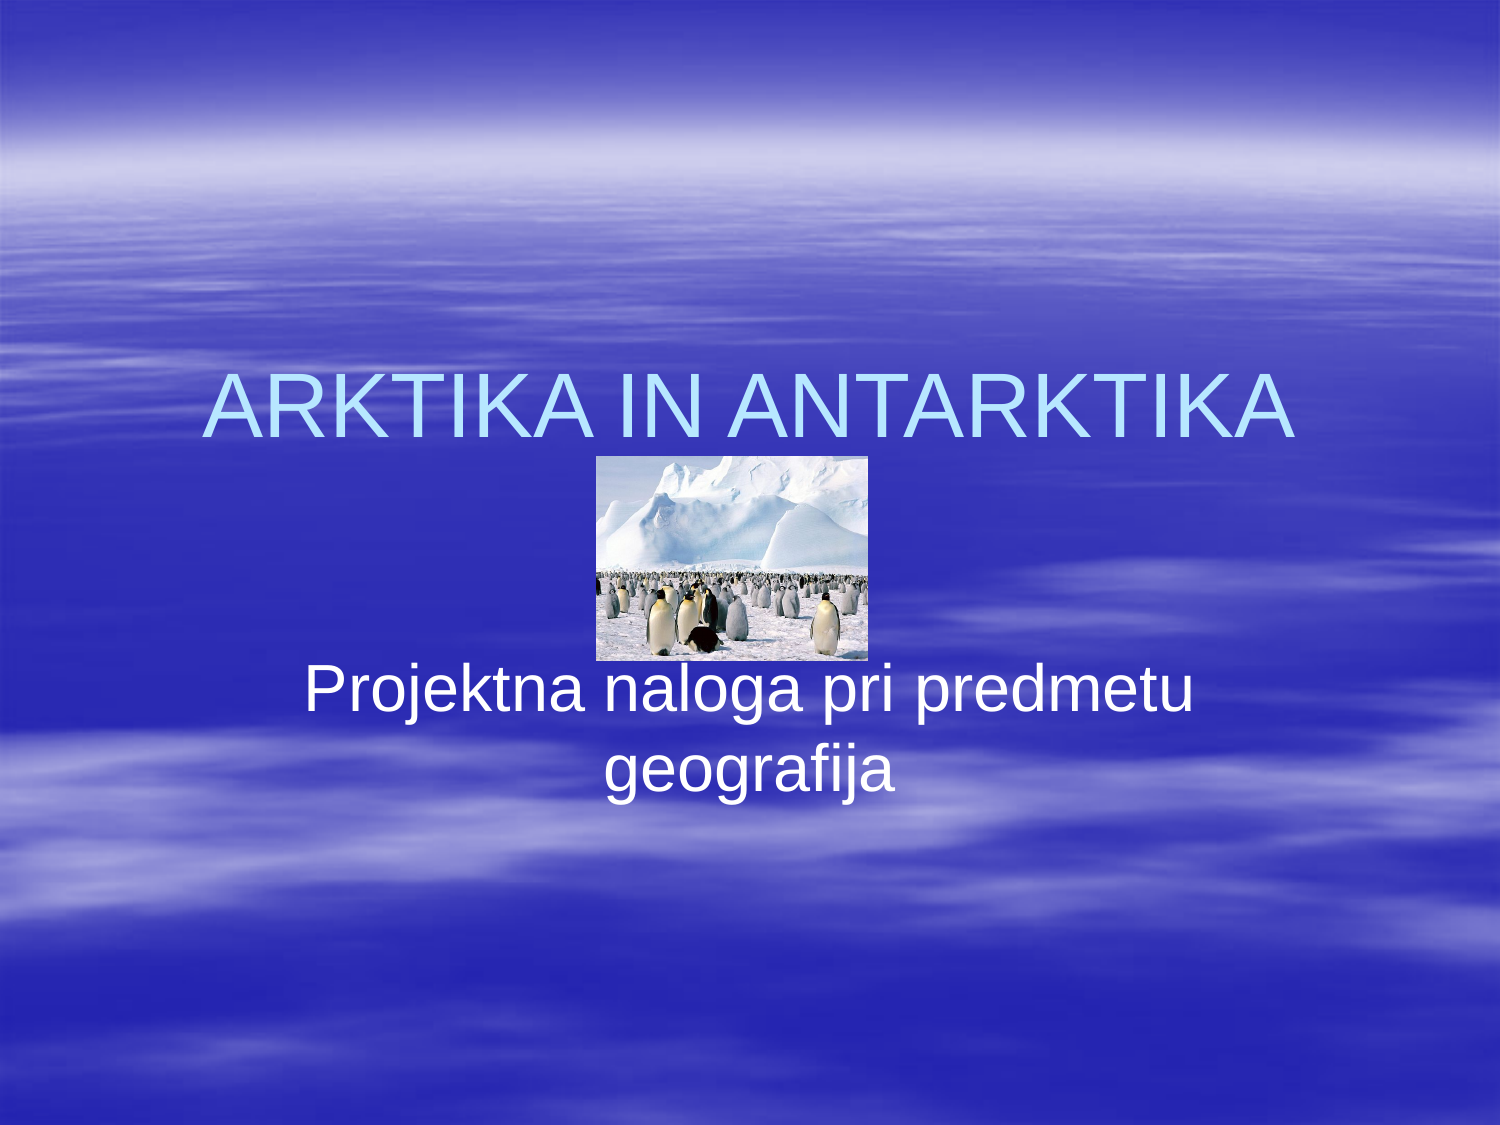

# ARKTIKA IN ANTARKTIKA
Projektna naloga pri predmetu geografija